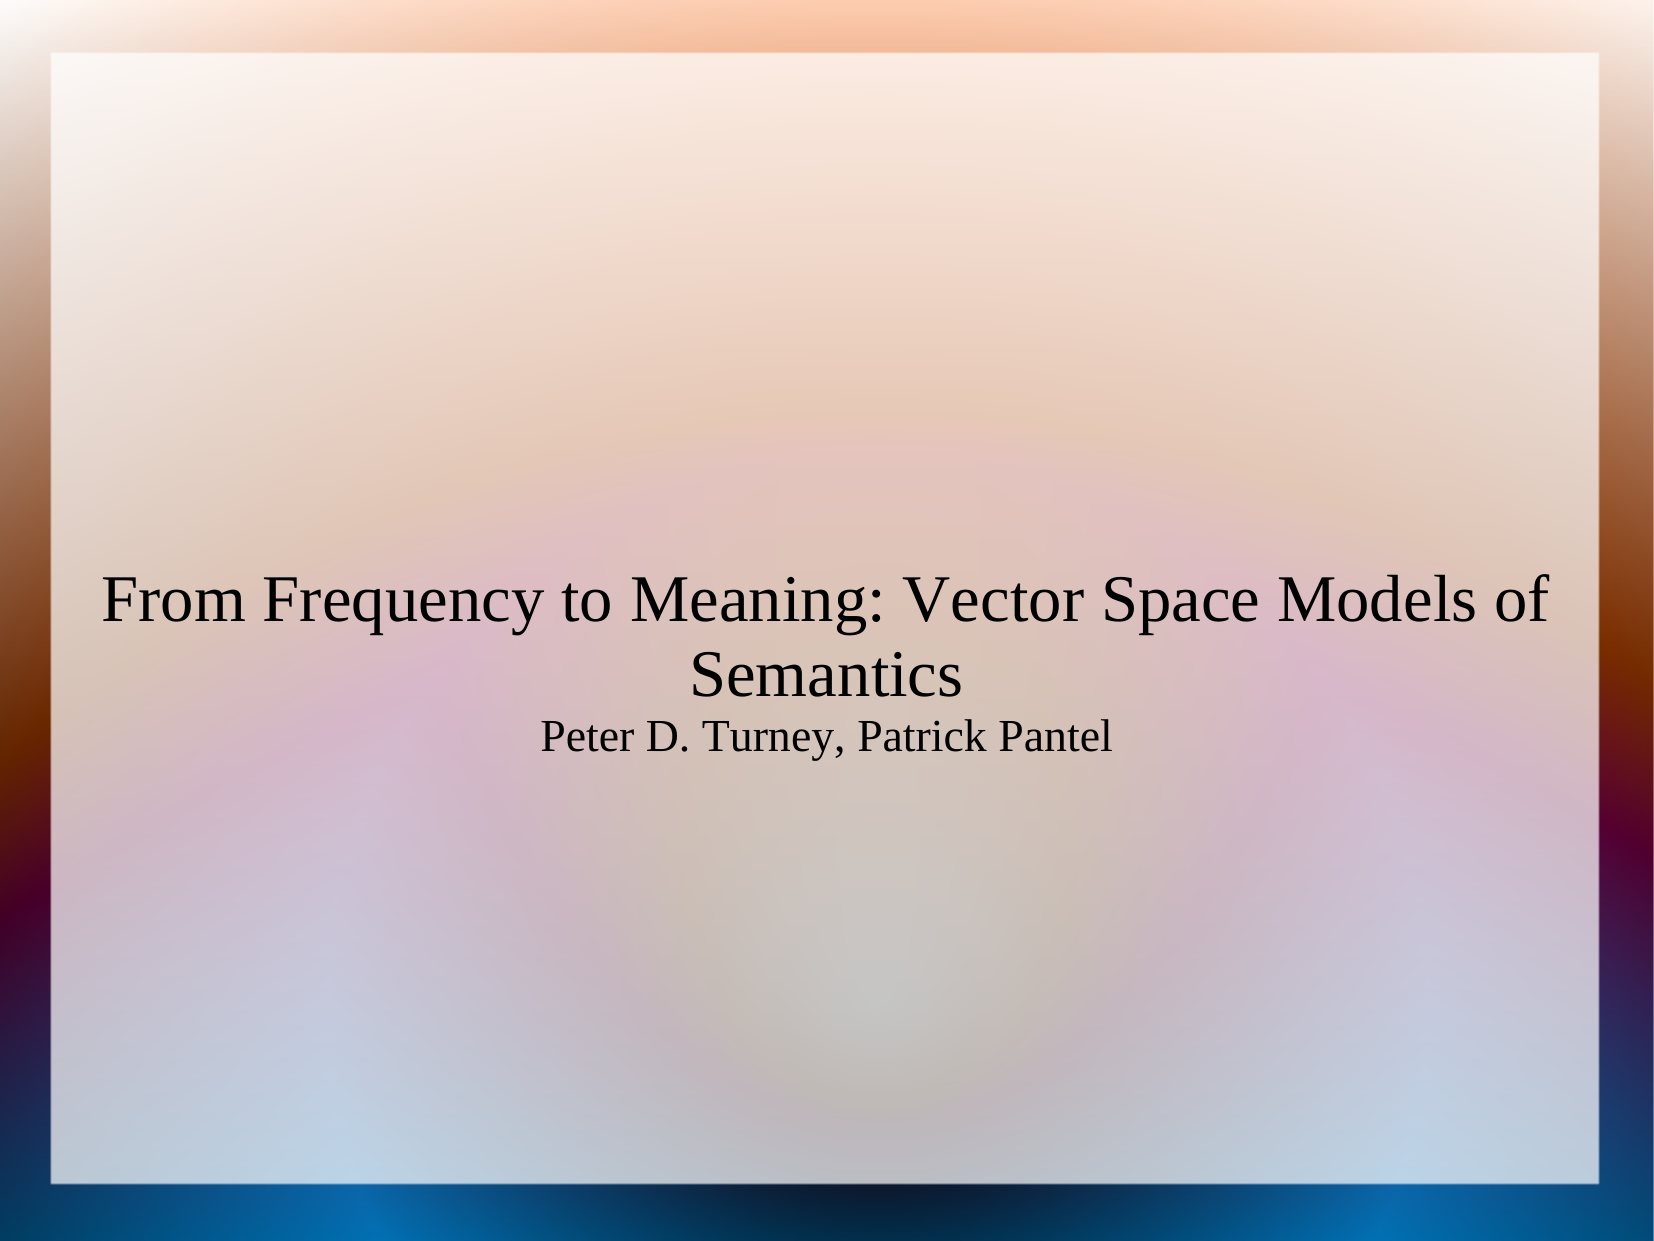

# From Frequency to Meaning: Vector Space Models of Semantics
Peter D. Turney, Patrick Pantel